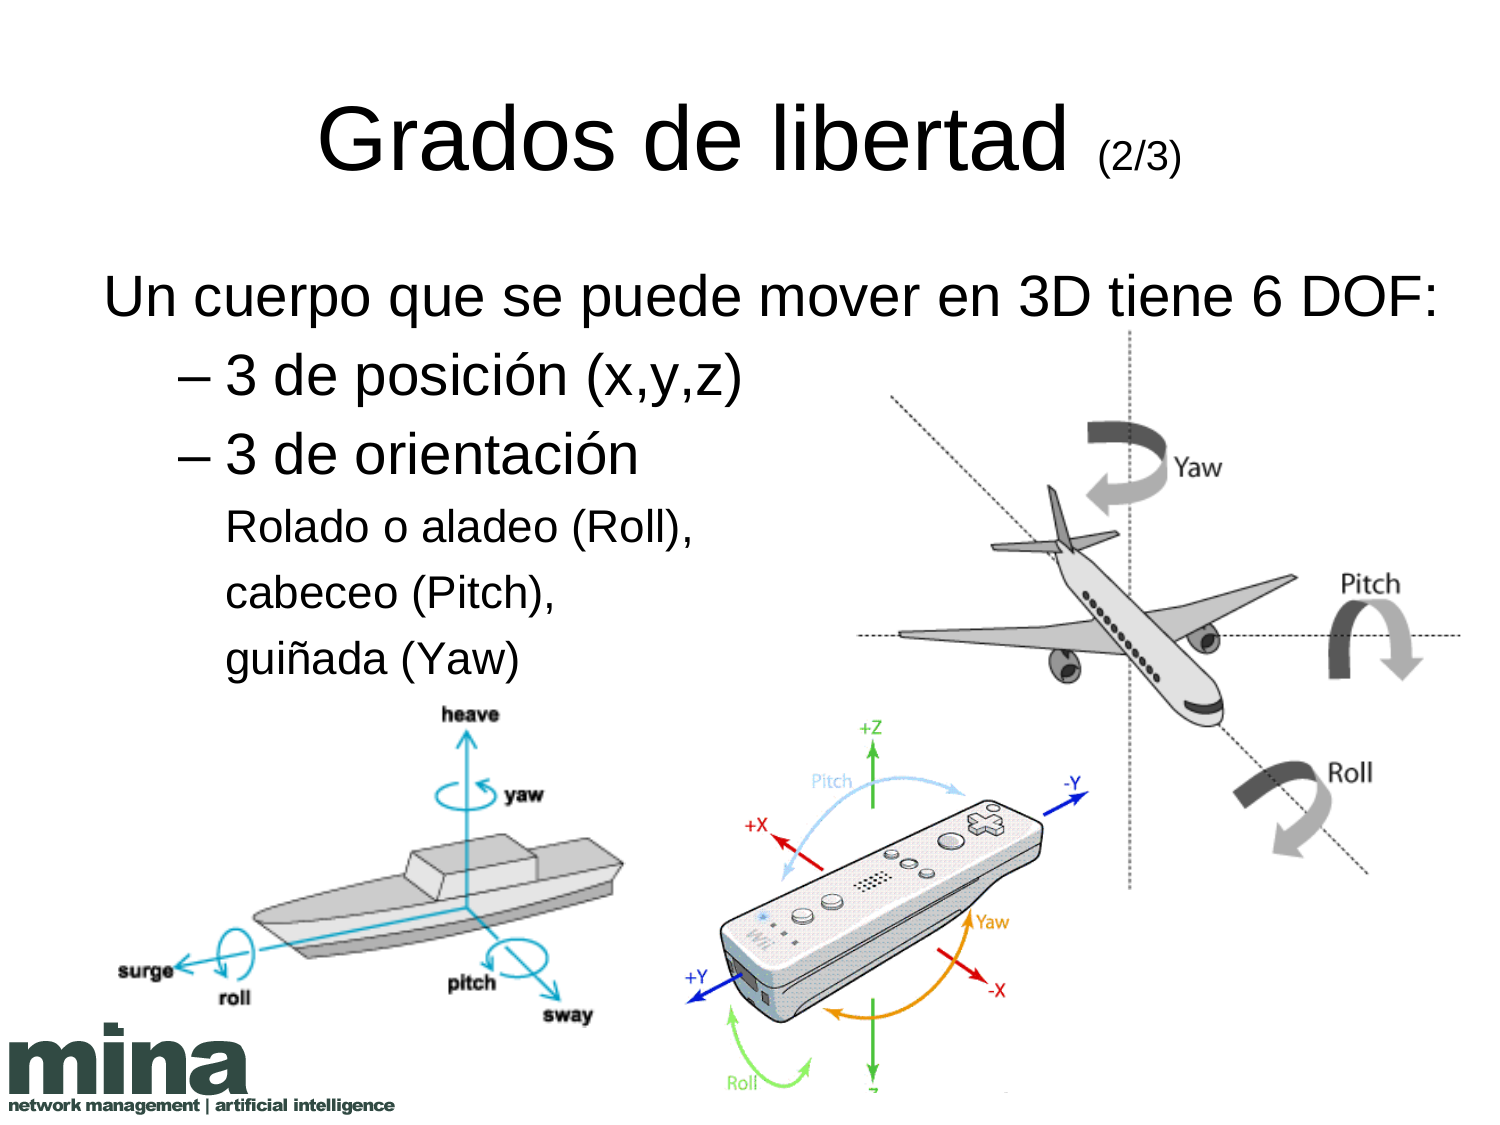

# Grados de libertad (2/3)
Un cuerpo que se puede mover en 3D tiene 6 DOF:
3 de posición (x,y,z)
3 de orientación
Rolado o aladeo (Roll),
cabeceo (Pitch),
guiñada (Yaw)